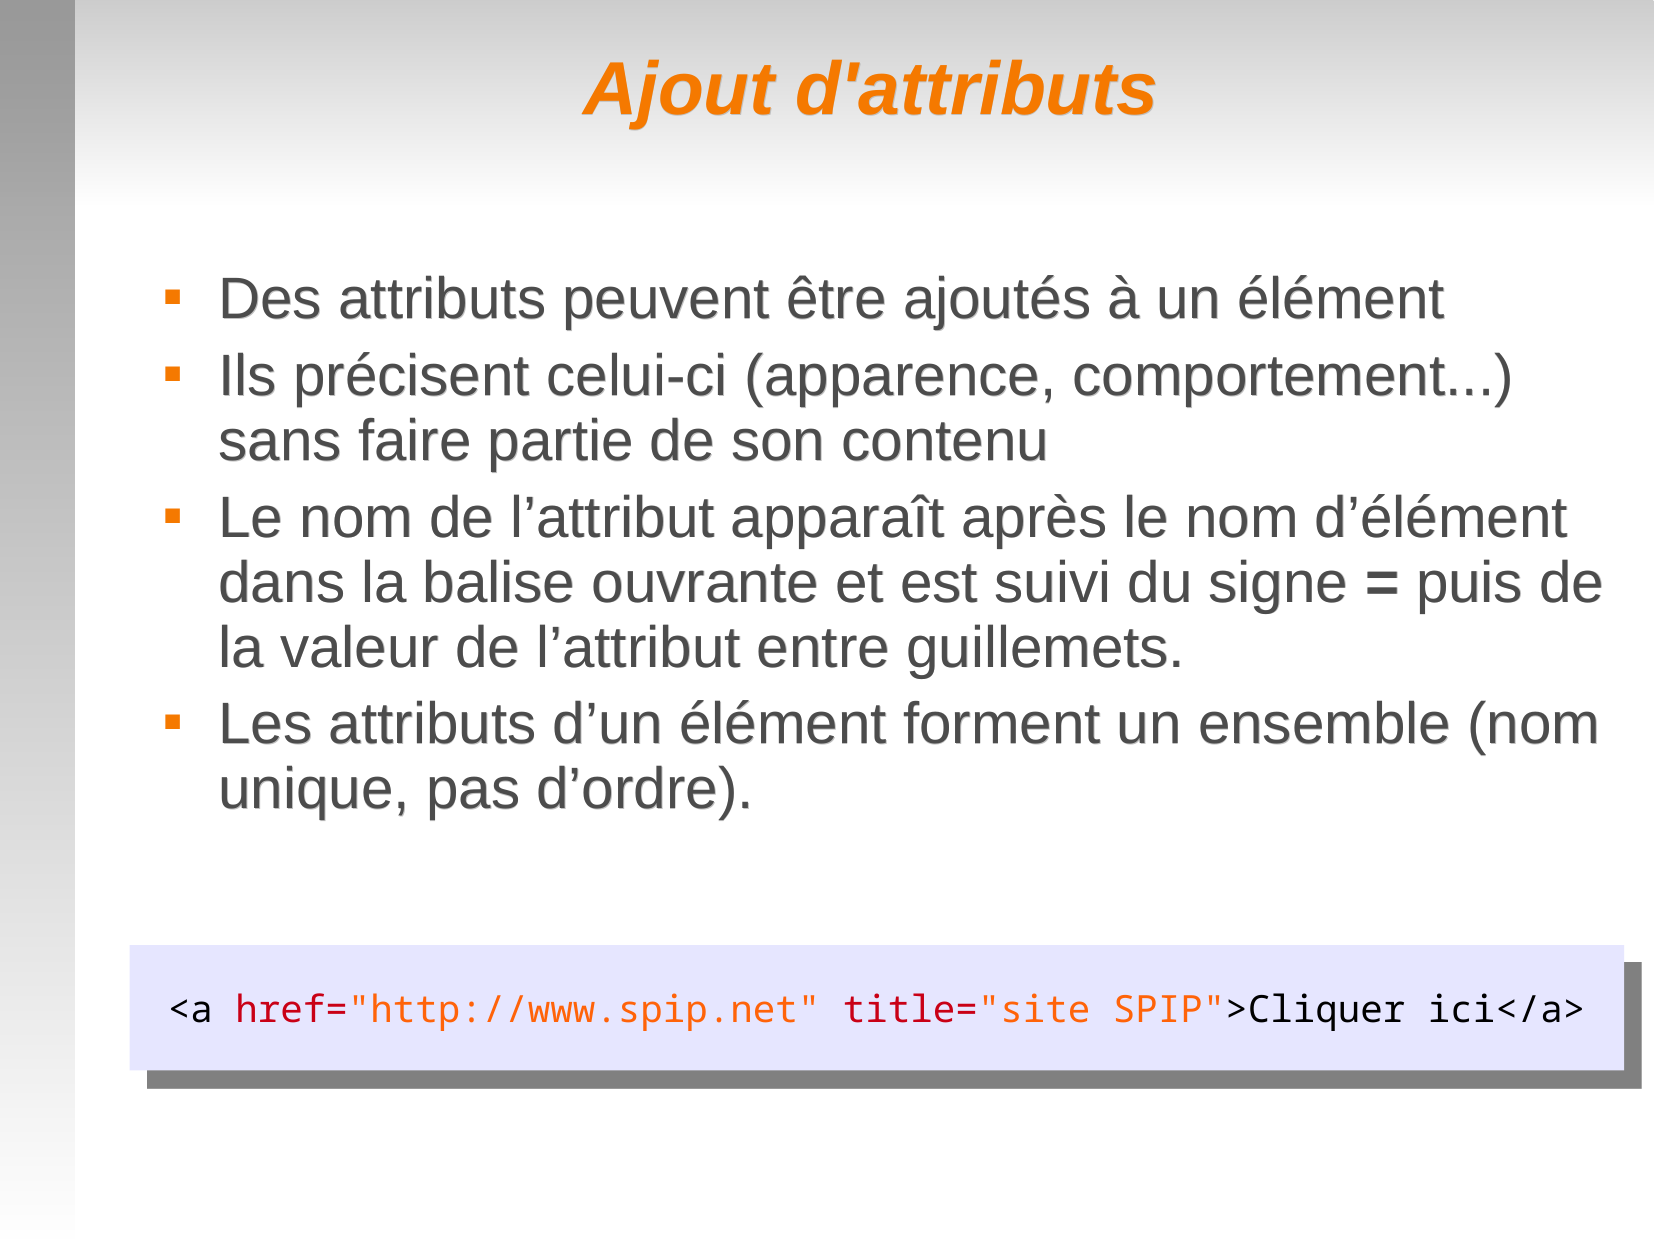

# Ajout d'attributs
Des attributs peuvent être ajoutés à un élément
Ils précisent celui-ci (apparence, comportement...) sans faire partie de son contenu
Le nom de l’attribut apparaît après le nom d’élément dans la balise ouvrante et est suivi du signe = puis de la valeur de l’attribut entre guillemets.
Les attributs d’un élément forment un ensemble (nom unique, pas d’ordre).
<a href="http://www.spip.net" title="site SPIP">Cliquer ici</a>